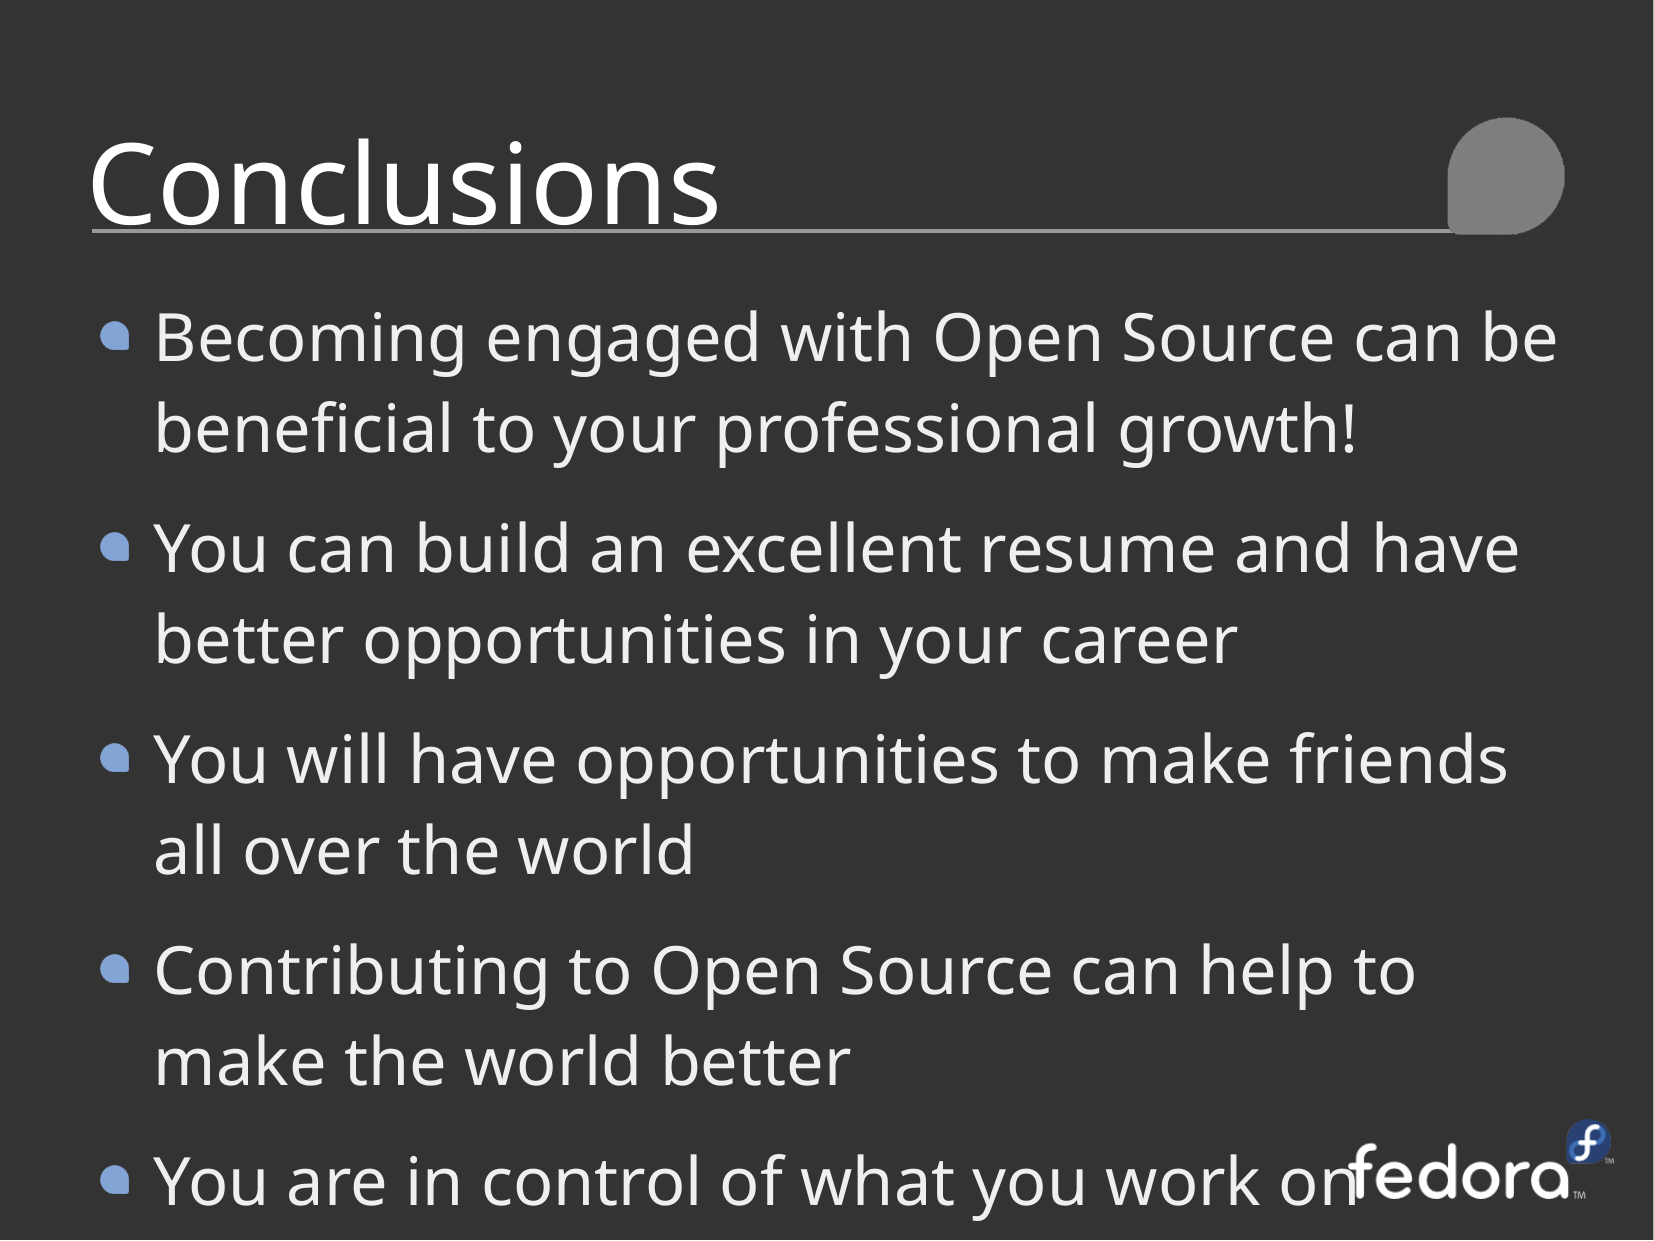

# Conclusions
Becoming engaged with Open Source can be beneficial to your professional growth!
You can build an excellent resume and have better opportunities in your career
You will have opportunities to make friends all over the world
Contributing to Open Source can help to make the world better
You are in control of what you work on